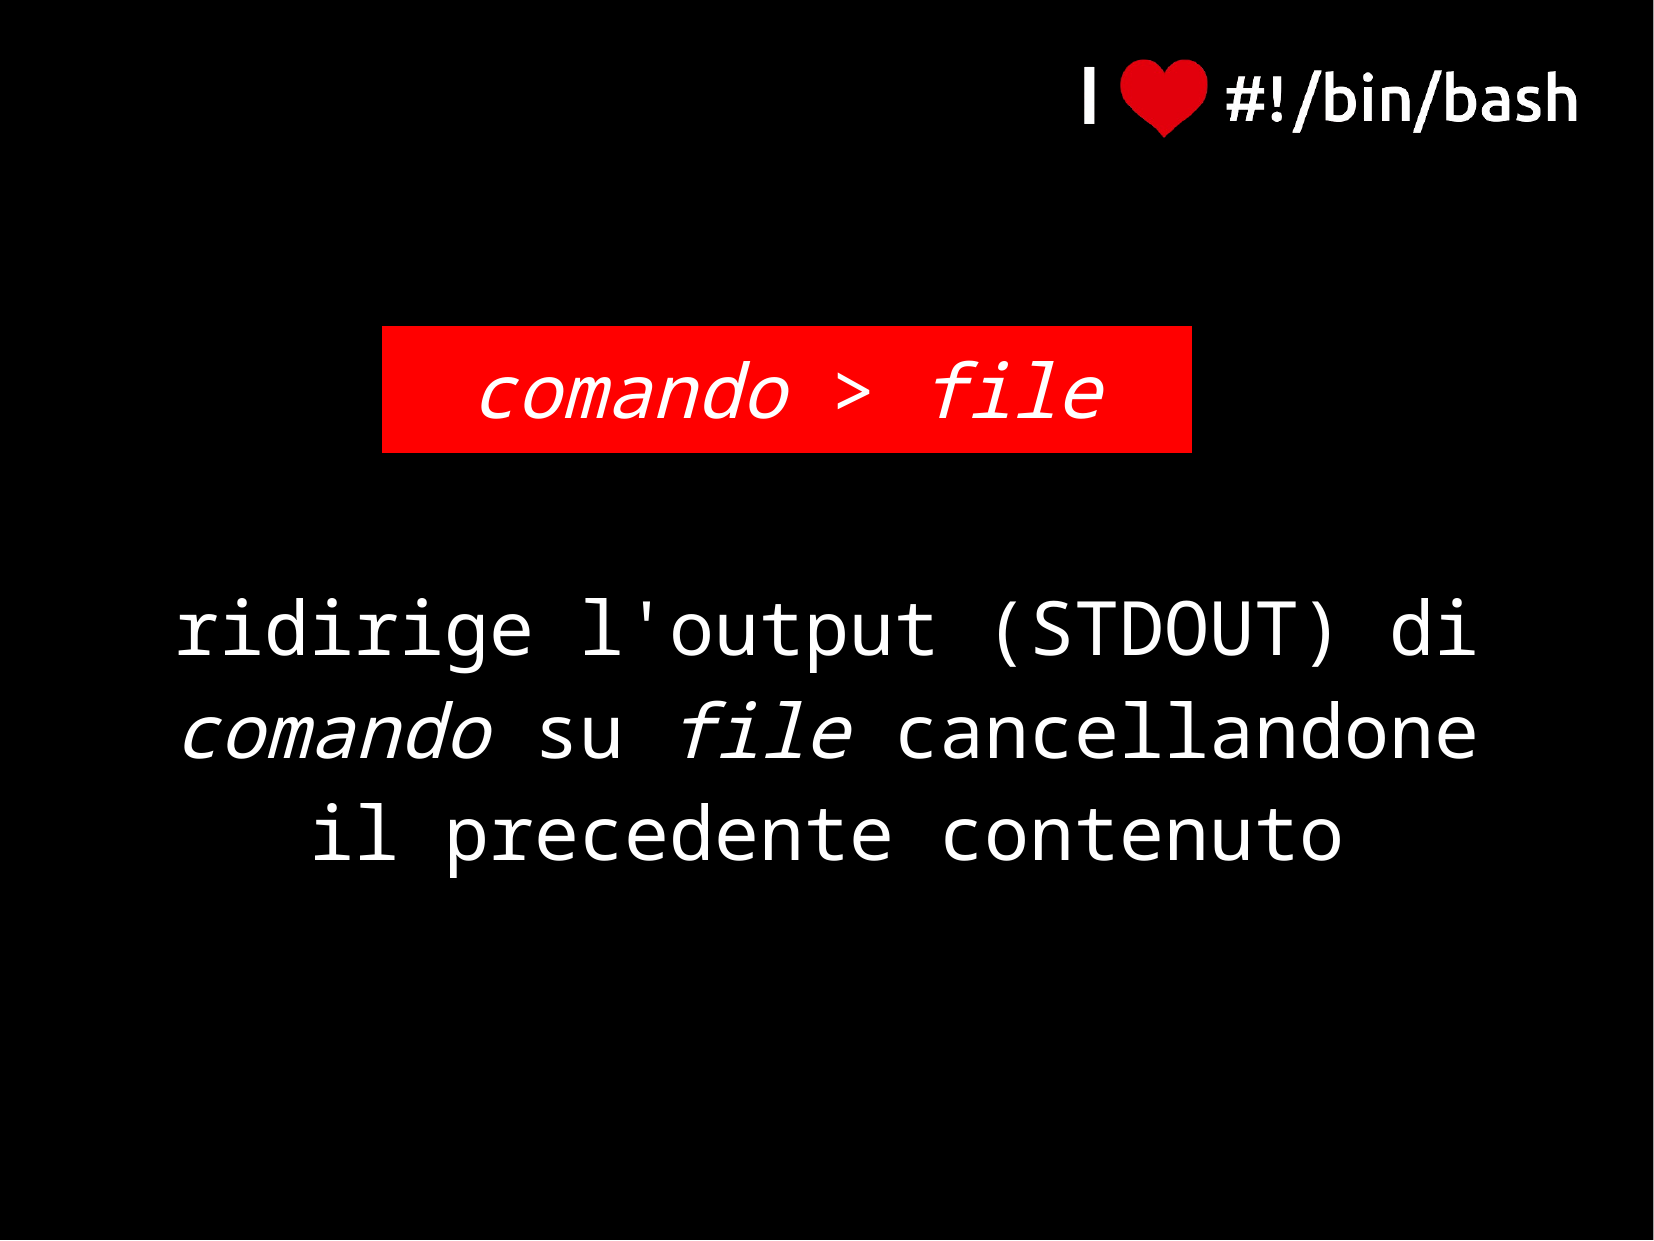

comando > file
ridirige l'output (STDOUT) di comando su file cancellandone il precedente contenuto